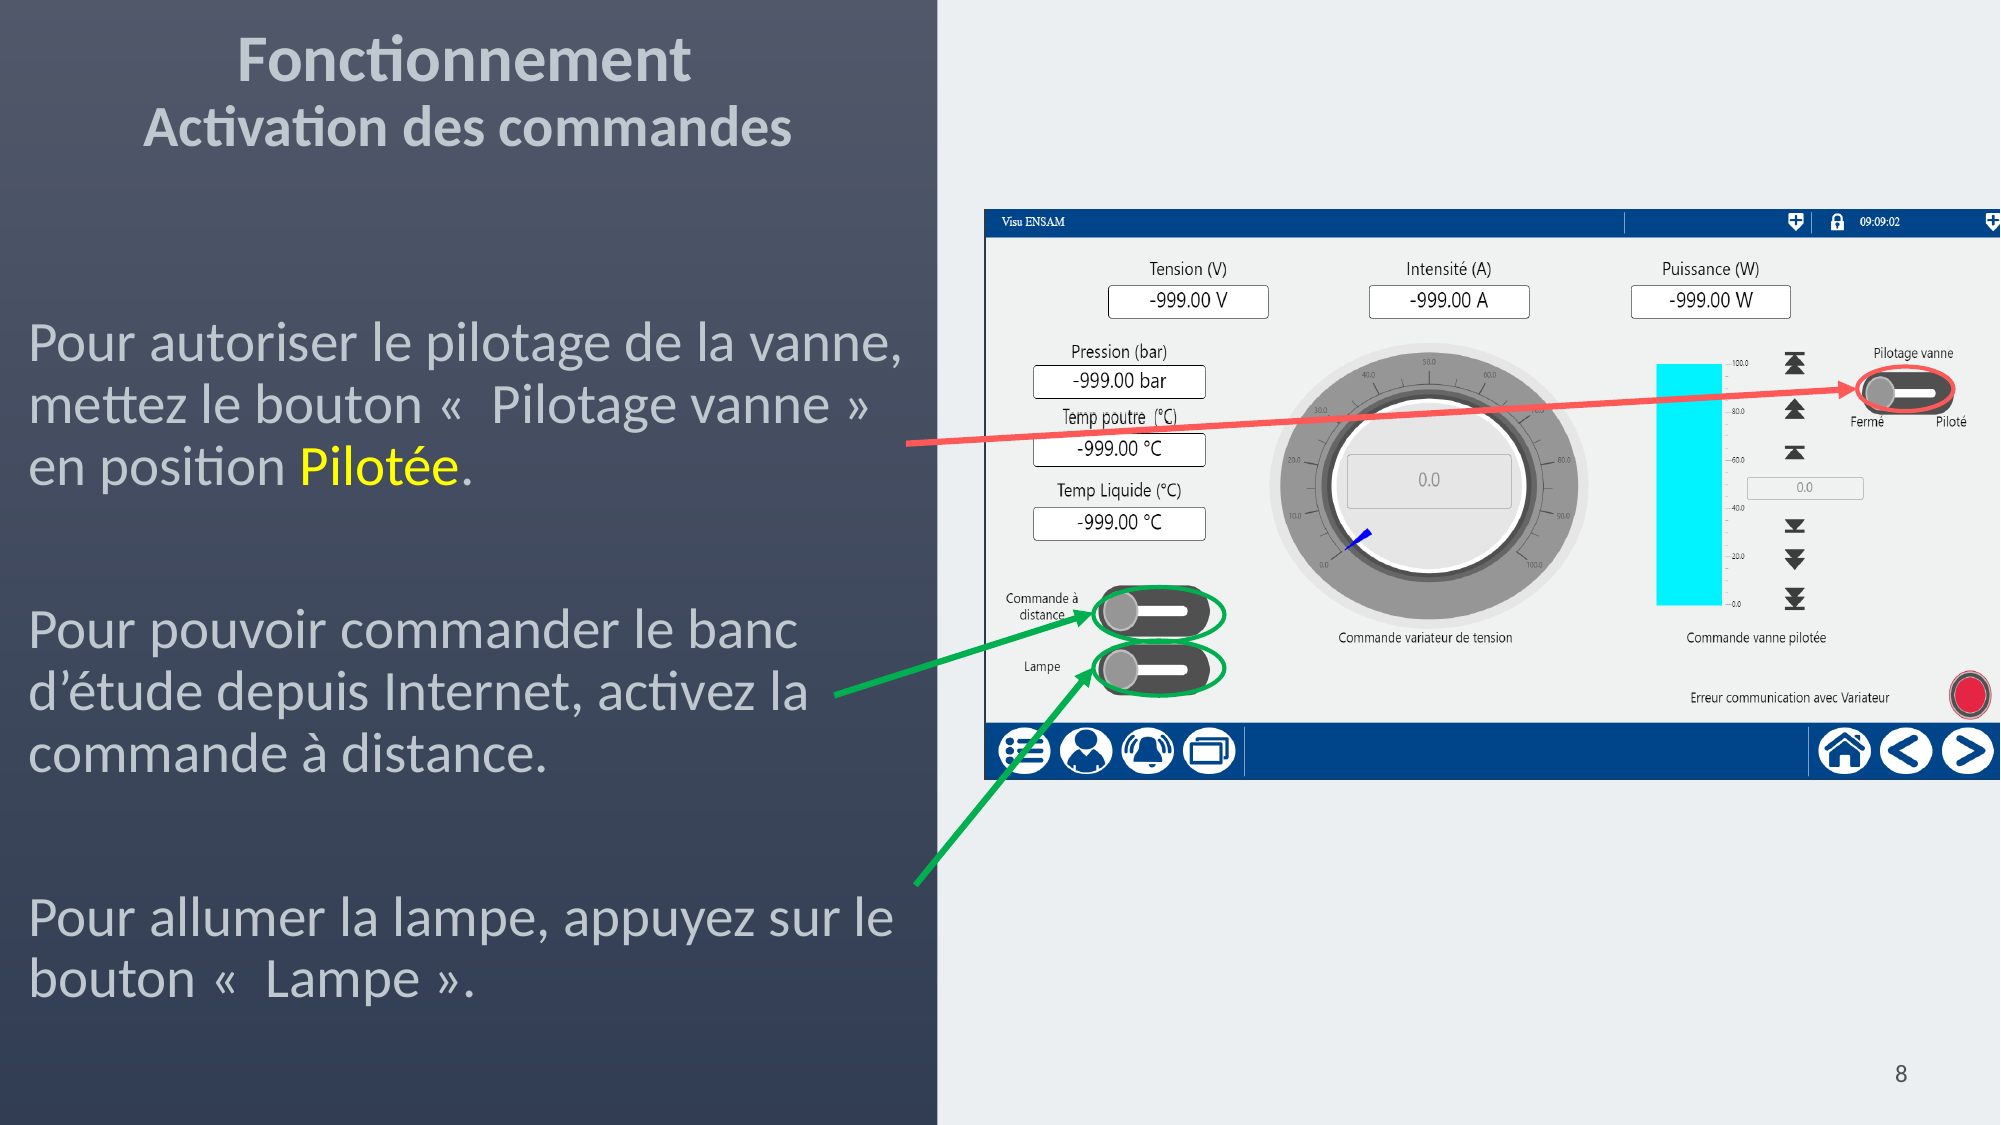

Fonctionnement
Activation des commandes
# Pour autoriser le pilotage de la vanne, mettez le bouton «  Pilotage vanne » en position Pilotée.
Pour pouvoir commander le banc d’étude depuis Internet, activez la commande à distance.
Pour allumer la lampe, appuyez sur le bouton «  Lampe ».
8